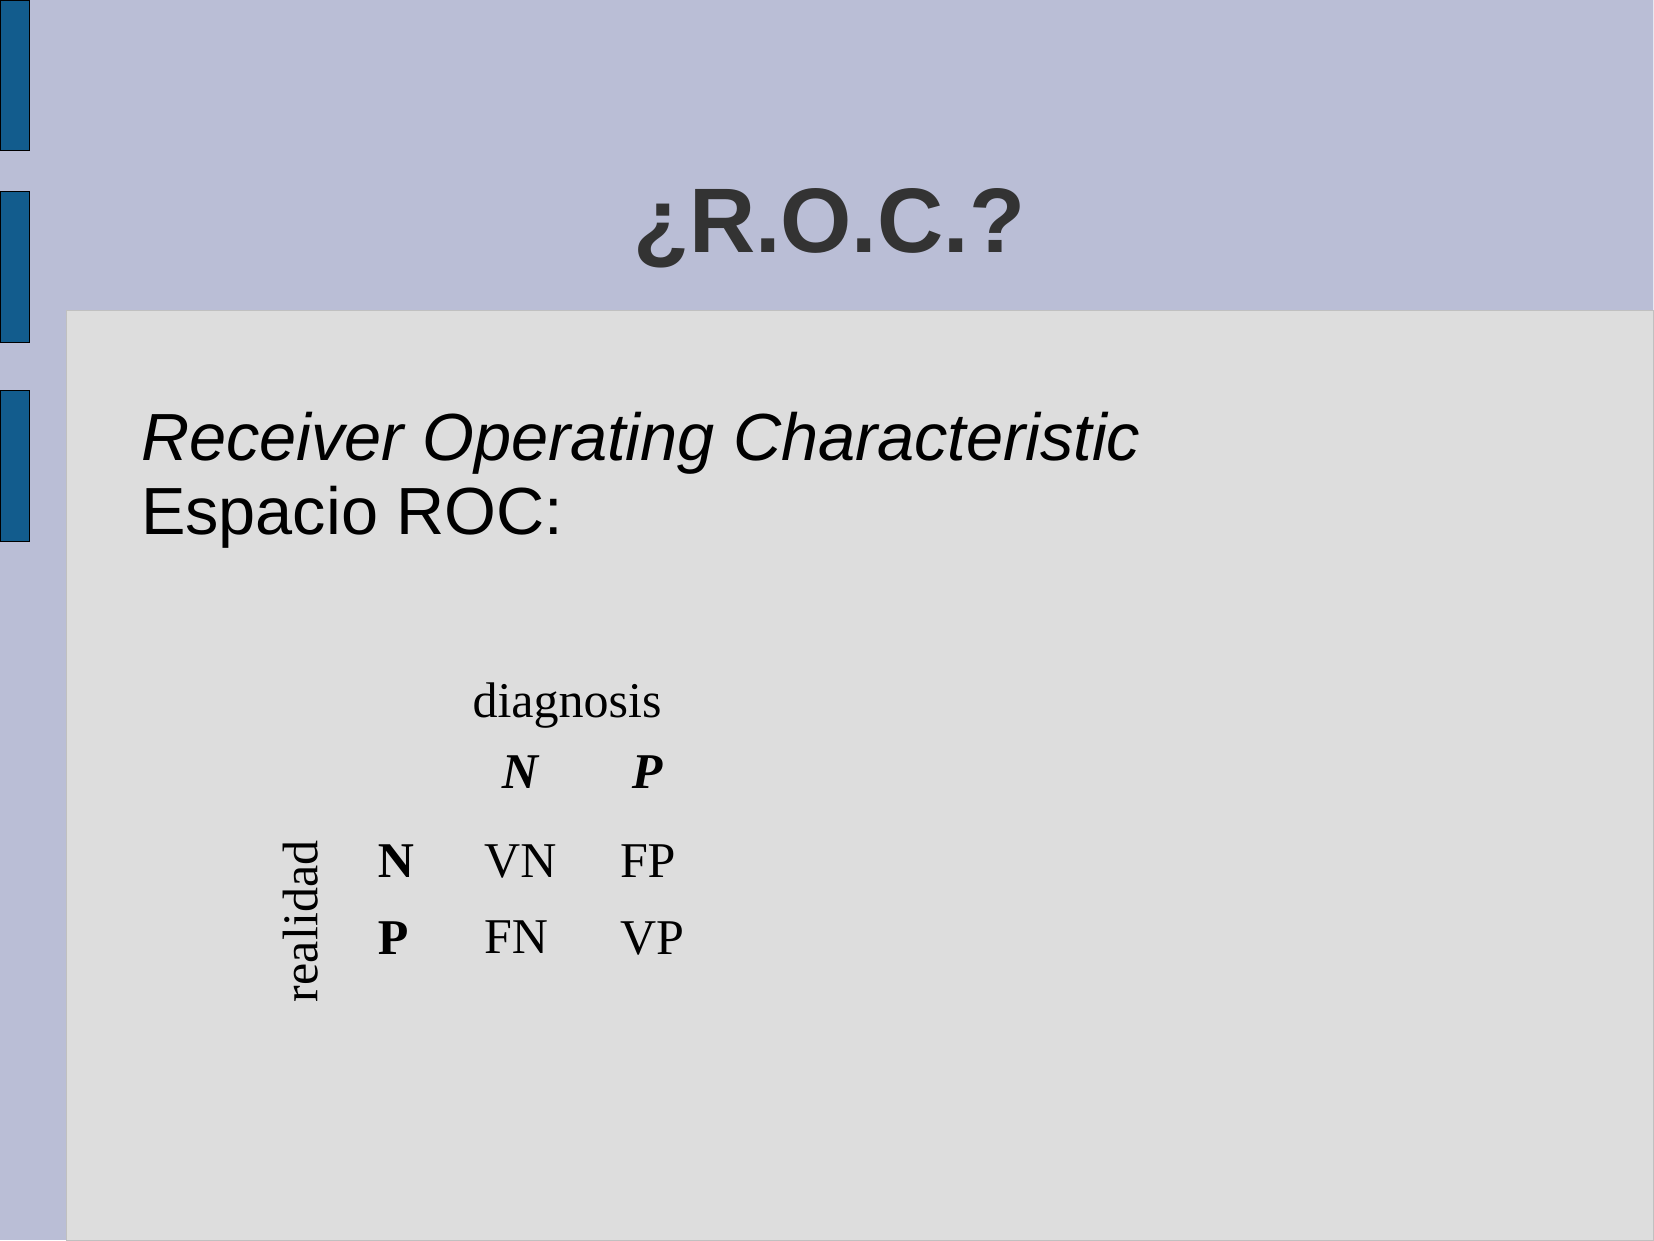

# ¿R.O.C.?
Receiver Operating Characteristic
Espacio ROC:
diagnosis
N
P
realidad
VN
N
FP
FN
P
VP